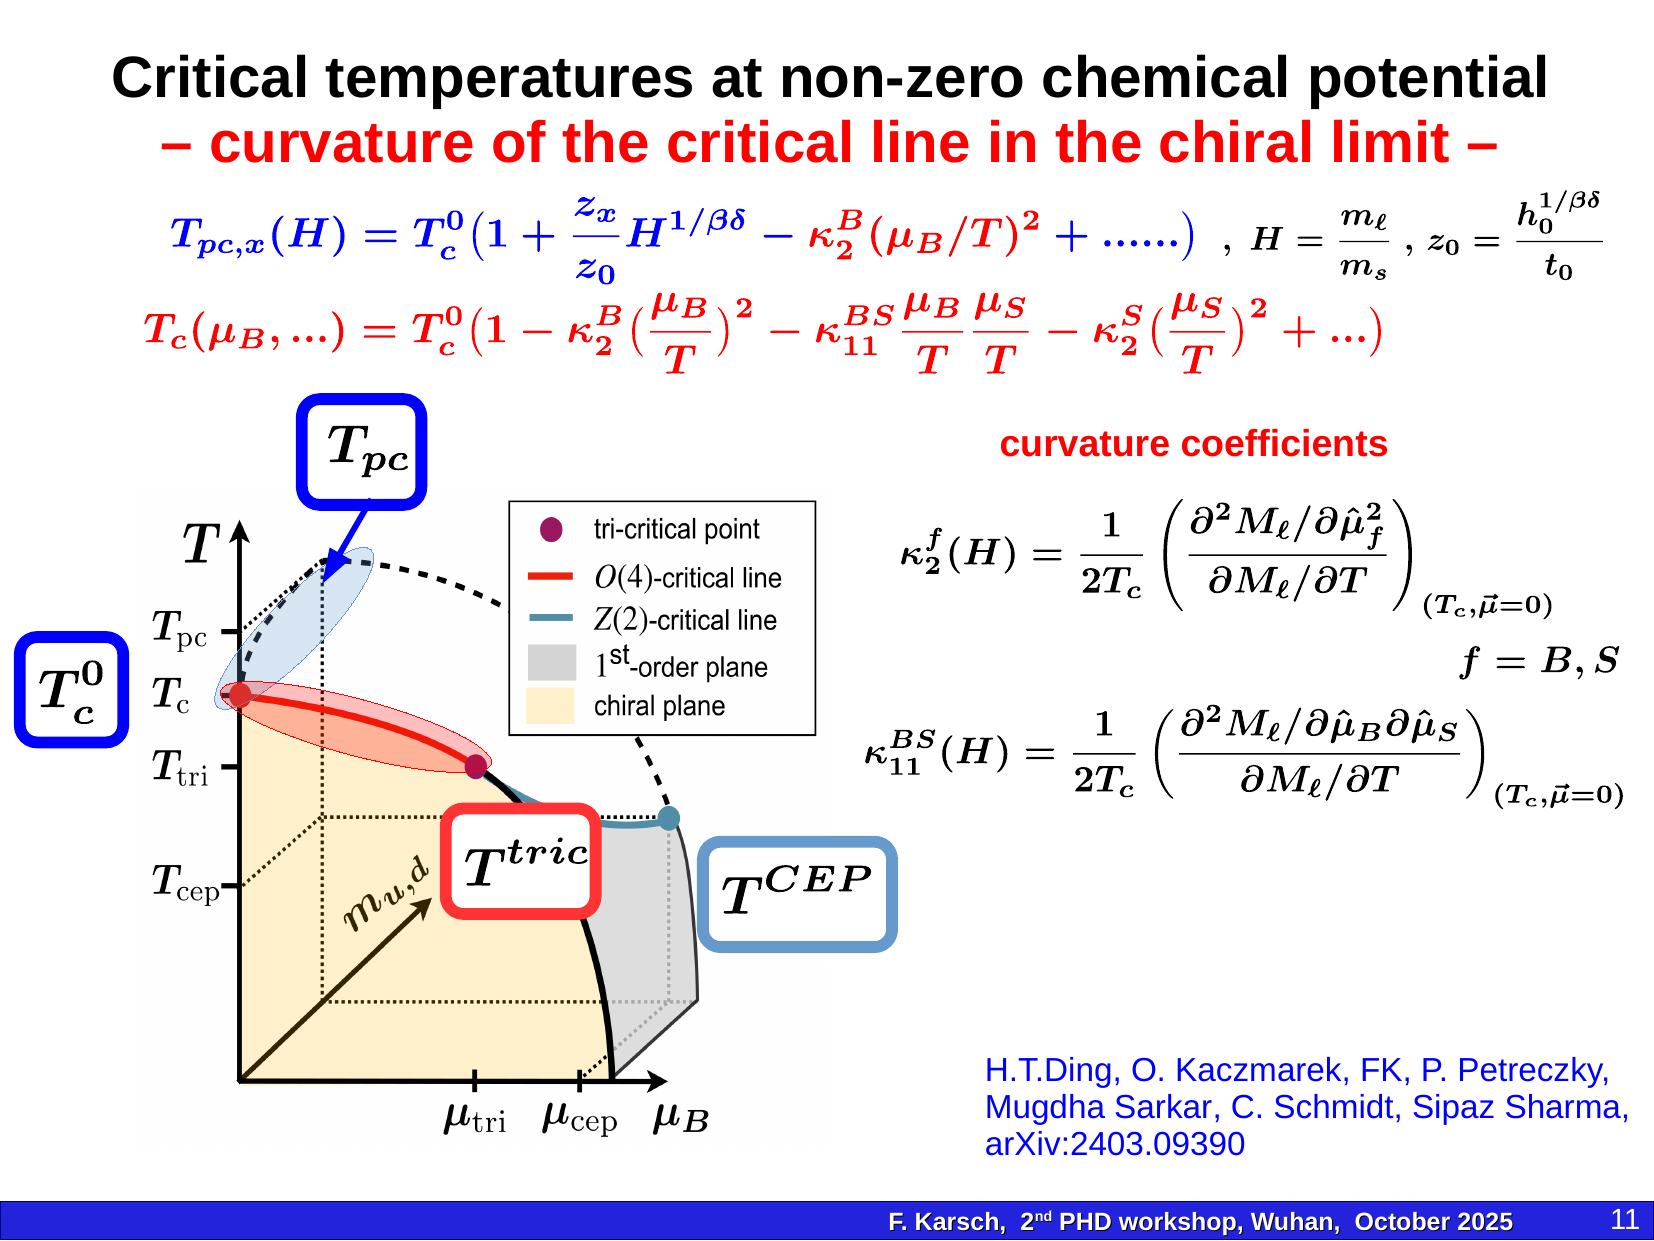

Critical temperatures at non-zero chemical potential
 – curvature of the critical line in the chiral limit –
curvature coefficients
H.T.Ding, O. Kaczmarek, FK, P. Petreczky,
Mugdha Sarkar, C. Schmidt, Sipaz Sharma,
arXiv:2403.09390
11